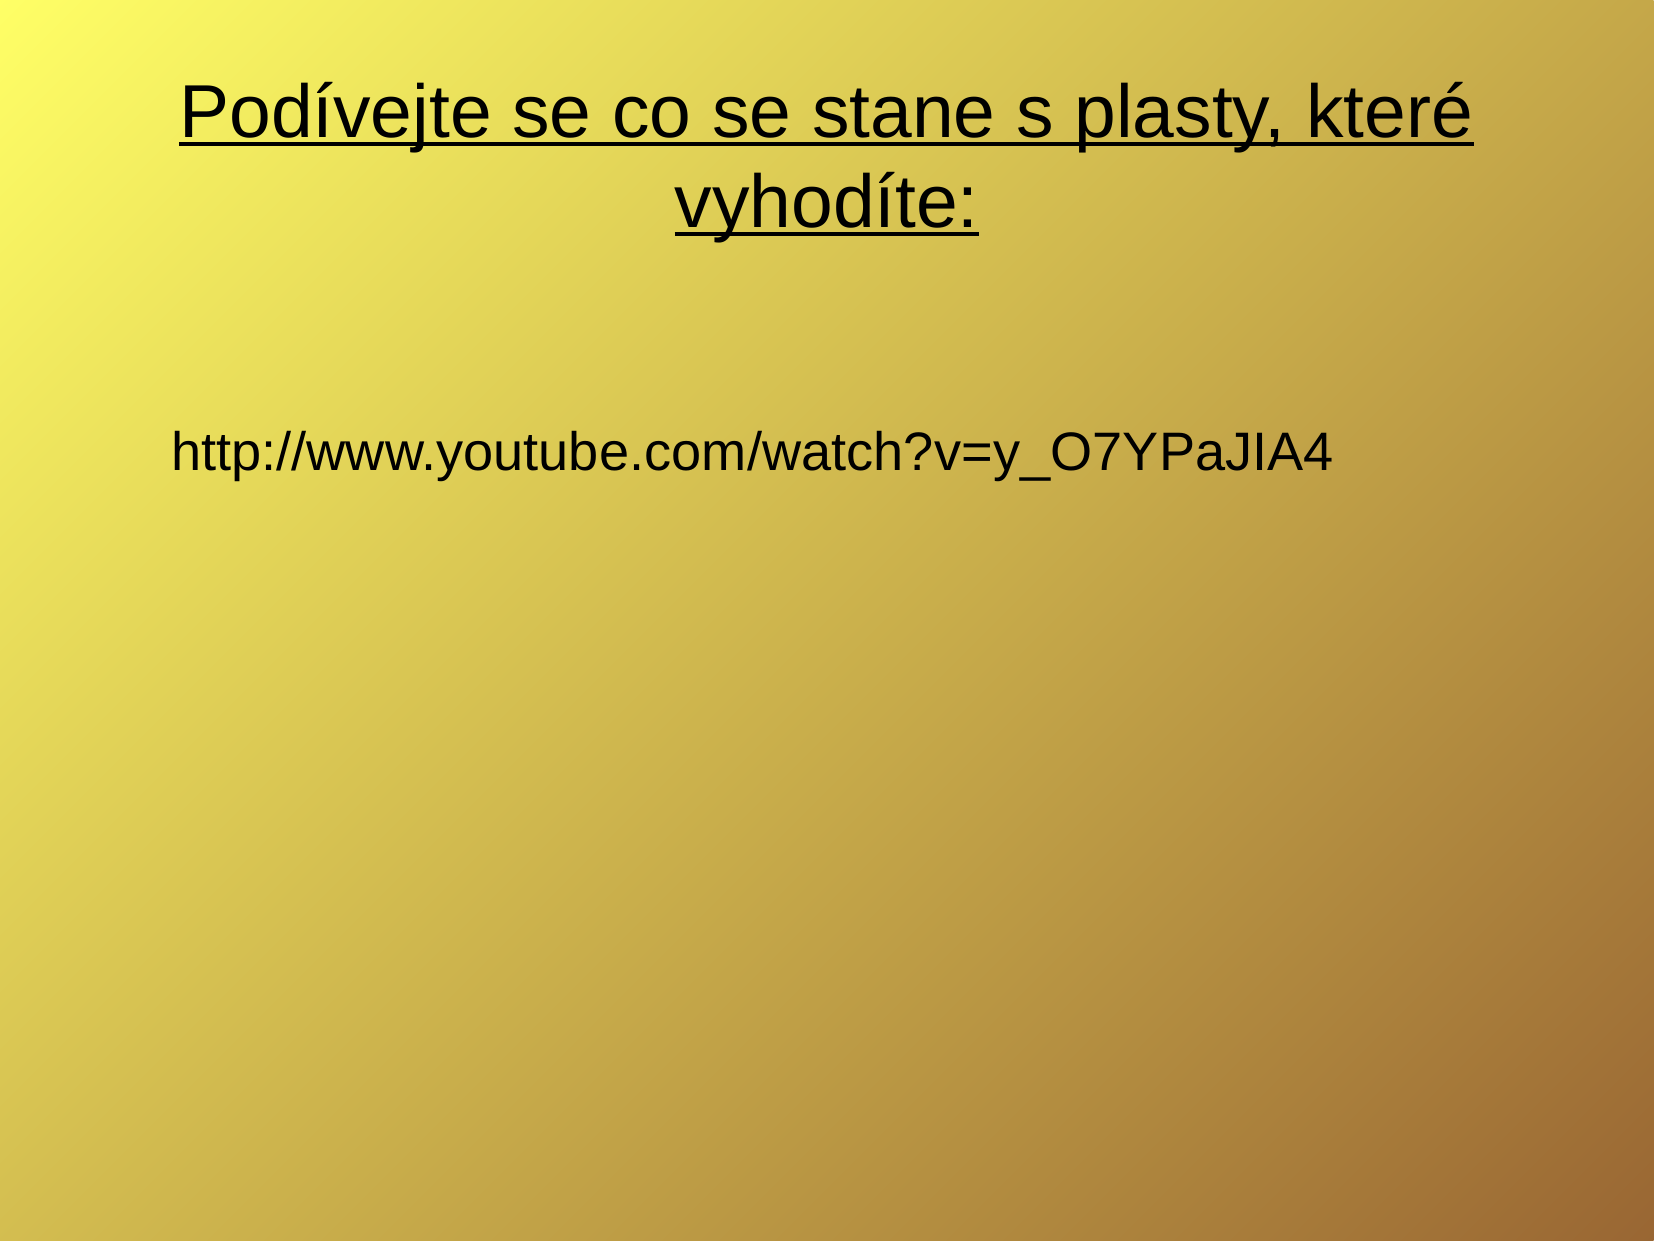

# Podívejte se co se stane s plasty, které vyhodíte:
http://www.youtube.com/watch?v=y_O7YPaJIA4